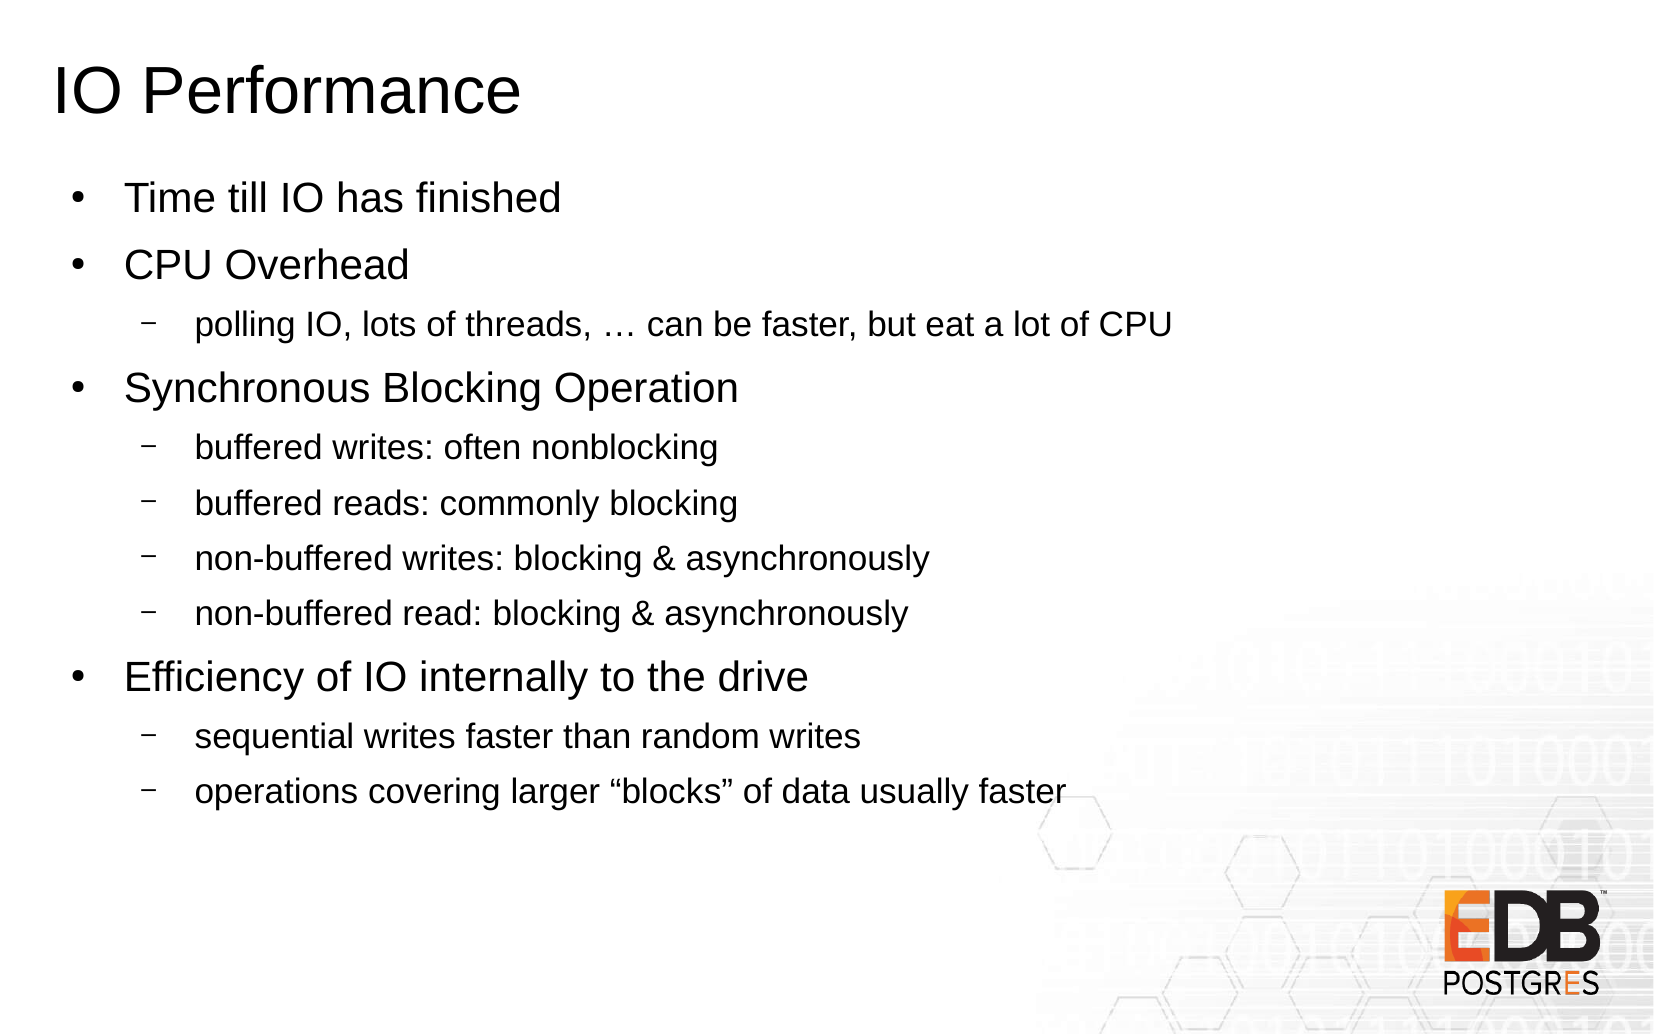

# IO Performance
Time till IO has finished
CPU Overhead
polling IO, lots of threads, … can be faster, but eat a lot of CPU
Synchronous Blocking Operation
buffered writes: often nonblocking
buffered reads: commonly blocking
non-buffered writes: blocking & asynchronously
non-buffered read: blocking & asynchronously
Efficiency of IO internally to the drive
sequential writes faster than random writes
operations covering larger “blocks” of data usually faster